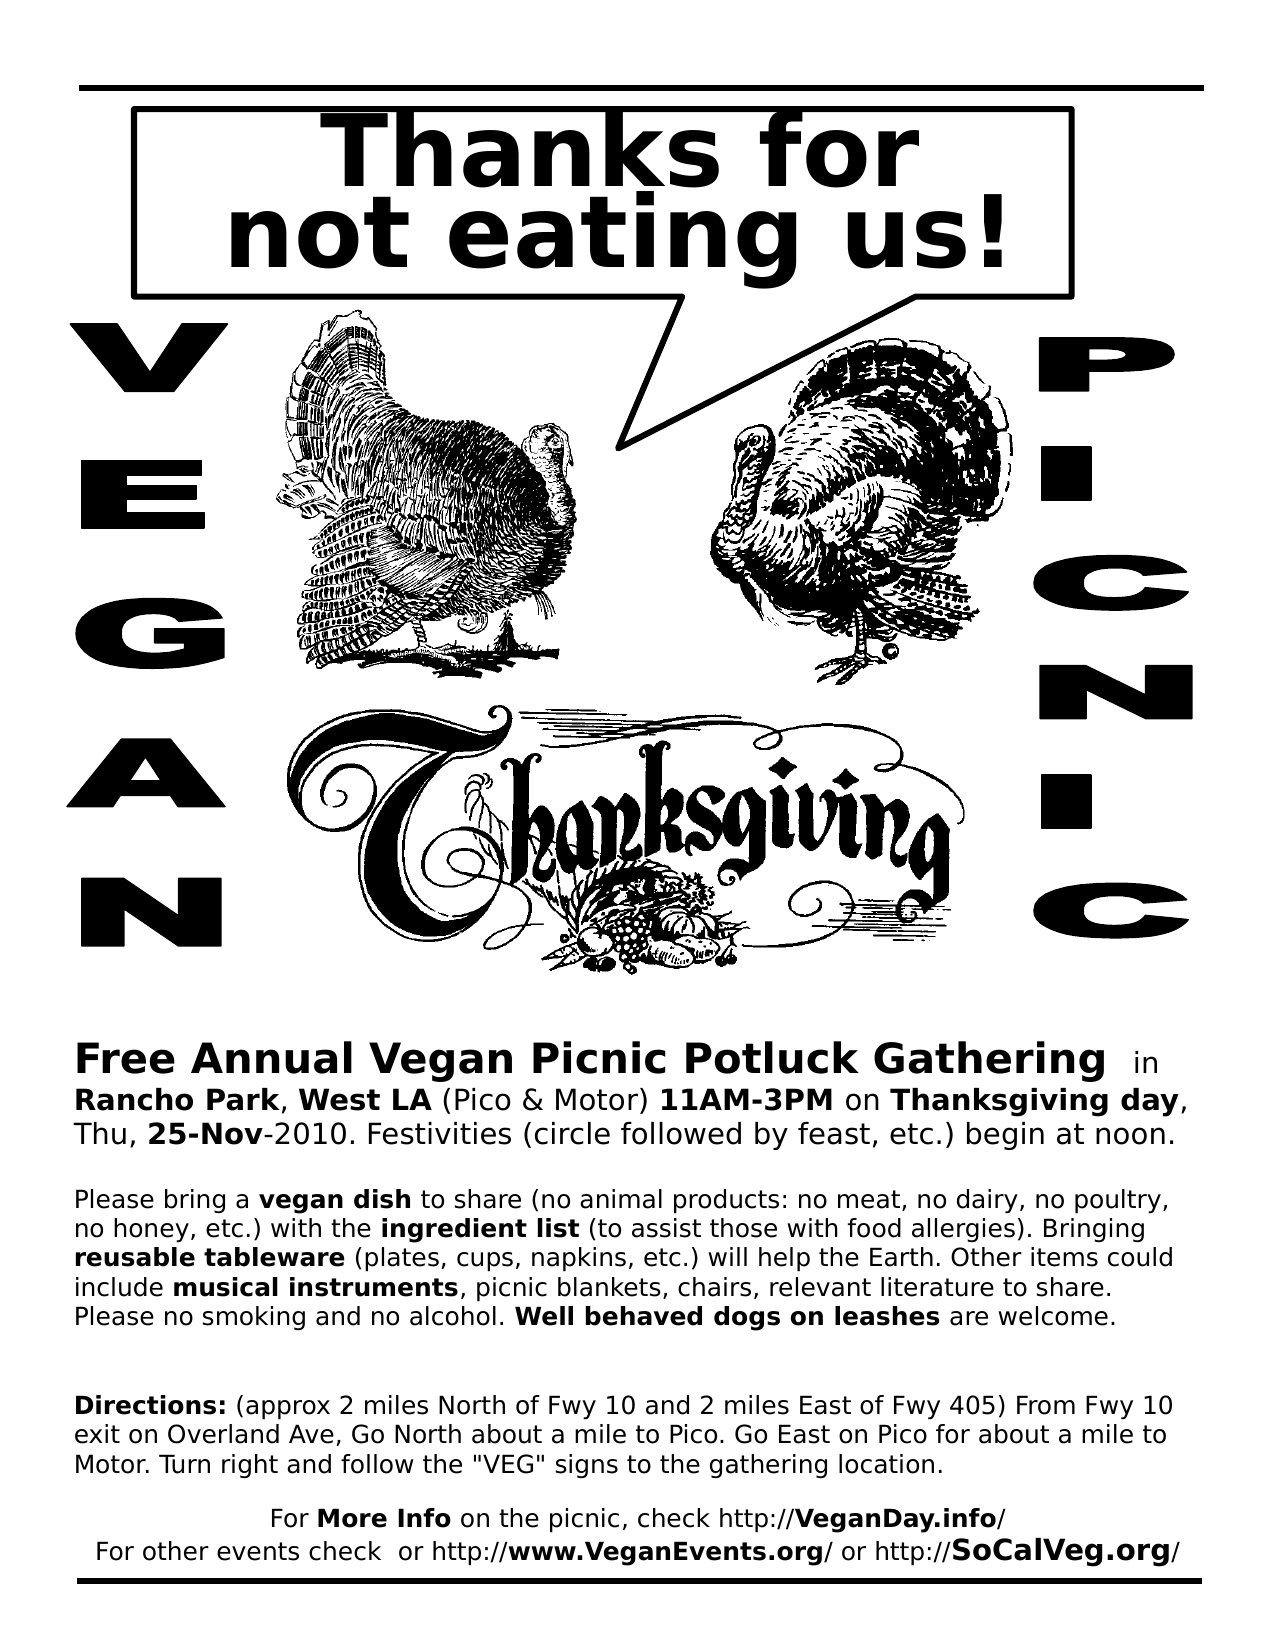

Thanks for
 not eating us!
Free Annual Vegan Picnic Potluck Gathering in Rancho Park, West LA (Pico & Motor) 11AM-3PM on Thanksgiving day, Thu, 25-Nov-2010. Festivities (circle followed by feast, etc.) begin at noon.
Please bring a vegan dish to share (no animal products: no meat, no dairy, no poultry, no honey, etc.) with the ingredient list (to assist those with food allergies). Bringing reusable tableware (plates, cups, napkins, etc.) will help the Earth. Other items could include musical instruments, picnic blankets, chairs, relevant literature to share. Please no smoking and no alcohol. Well behaved dogs on leashes are welcome.
Directions: (approx 2 miles North of Fwy 10 and 2 miles East of Fwy 405) From Fwy 10 exit on Overland Ave, Go North about a mile to Pico. Go East on Pico for about a mile to Motor. Turn right and follow the "VEG" signs to the gathering location.
For More Info on the picnic, check http://VeganDay.info/
For other events check or http://www.VeganEvents.org/ or http://SoCalVeg.org/